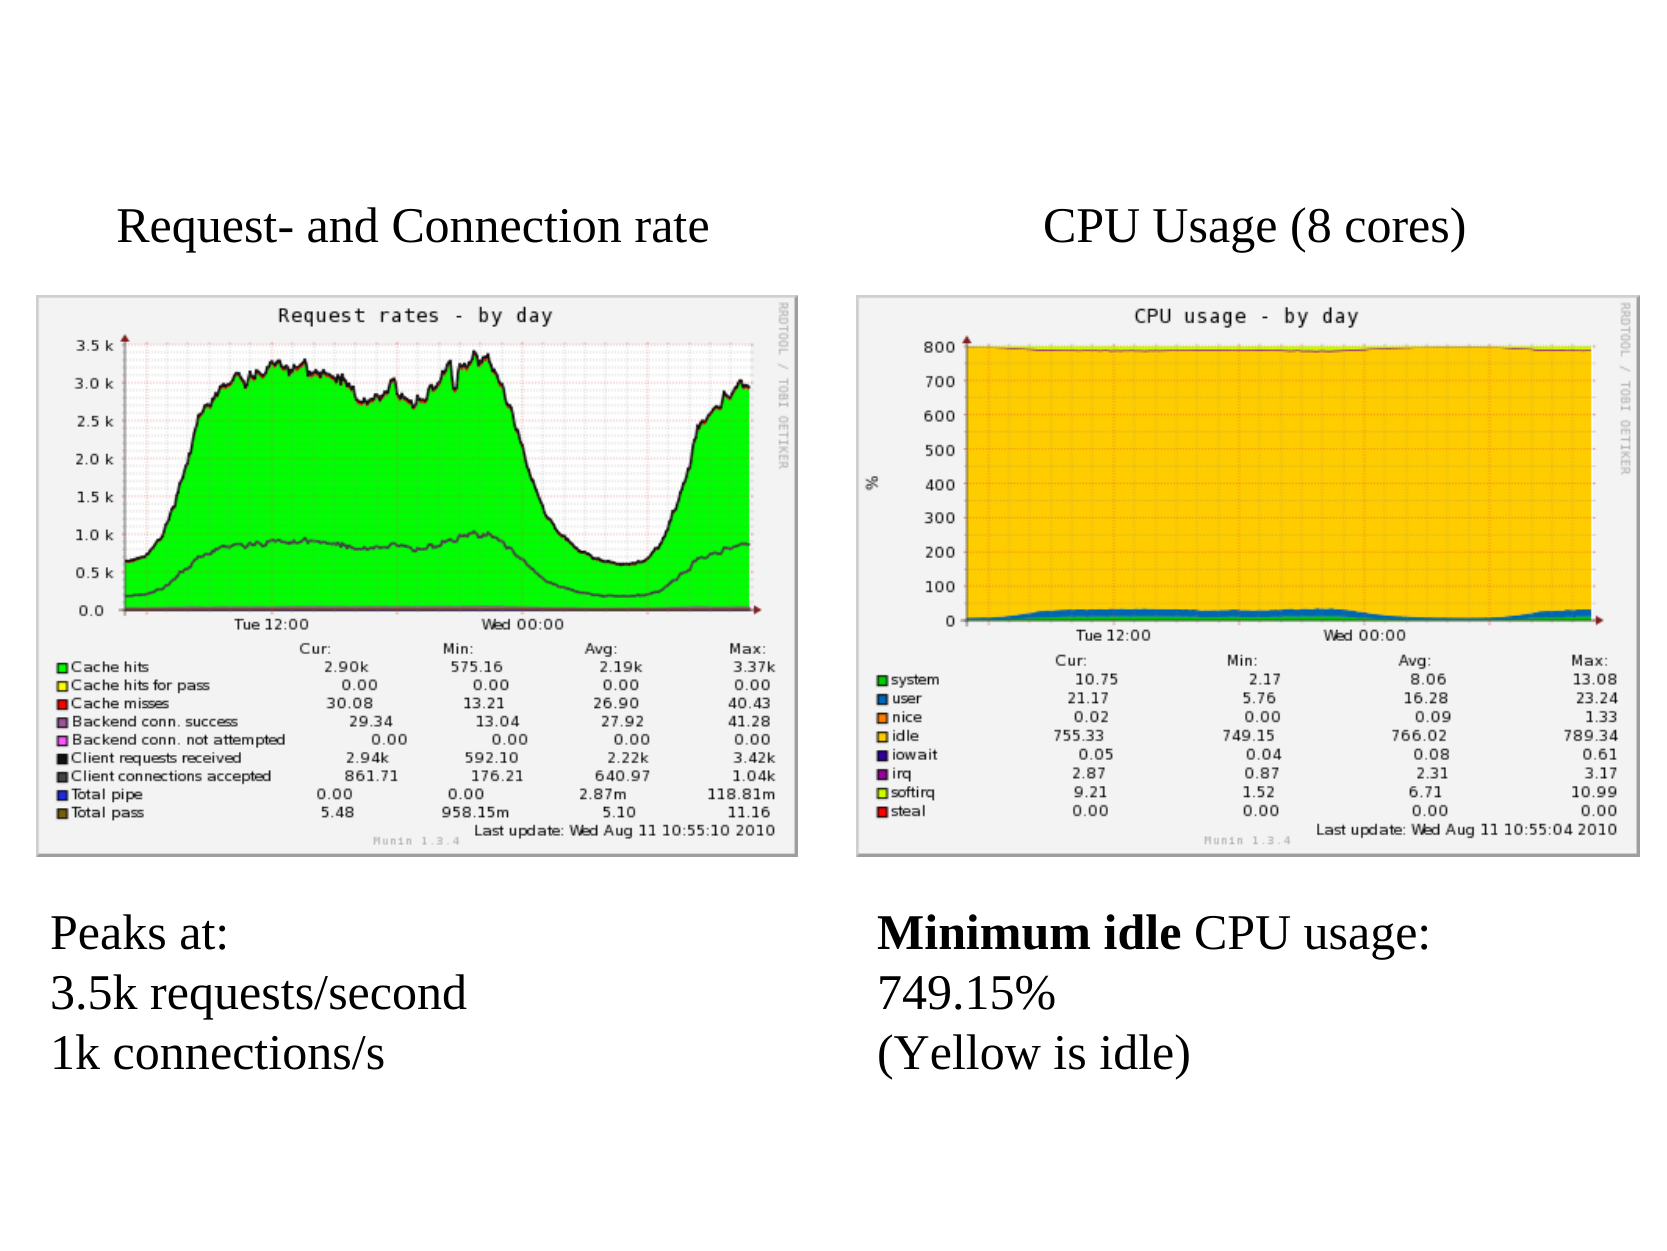

Request- and Connection rate
CPU Usage (8 cores)
Peaks at:
3.5k requests/second
1k connections/s
Minimum idle CPU usage: 749.15%
(Yellow is idle)